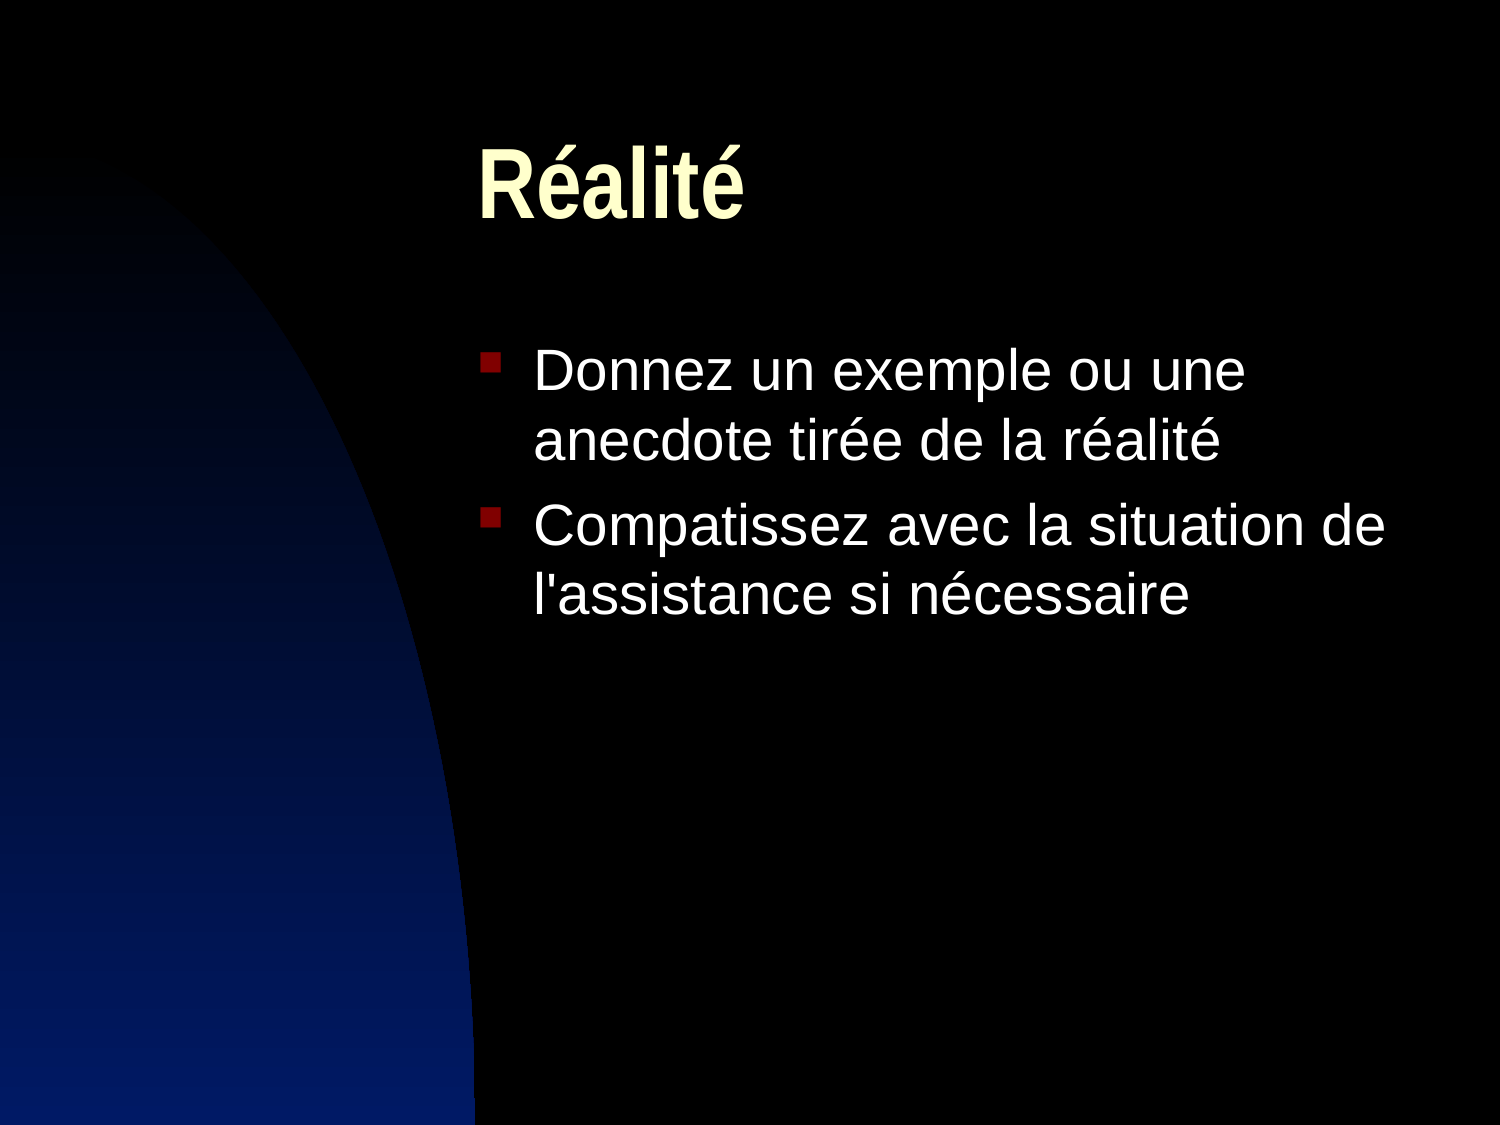

# Réalité
Donnez un exemple ou une anecdote tirée de la réalité
Compatissez avec la situation de l'assistance si nécessaire